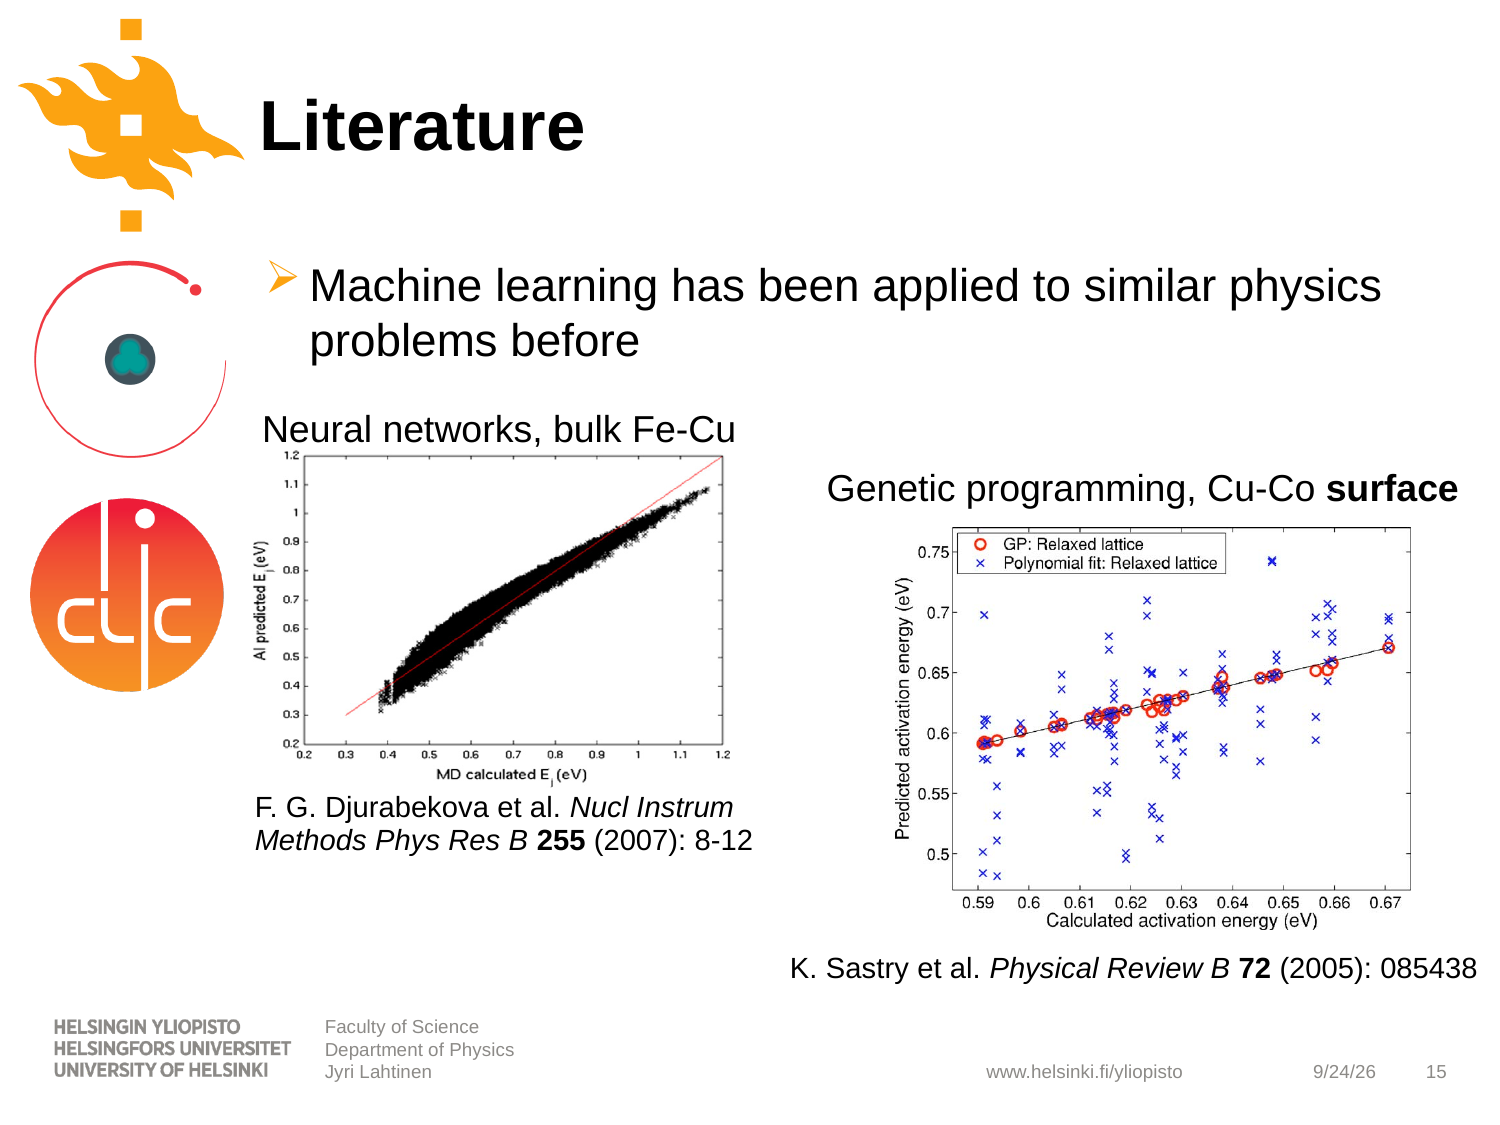

# Literature
Machine learning has been applied to similar physics problems before
Neural networks, bulk Fe-Cu
Genetic programming, Cu-Co surface
F. G. Djurabekova et al. Nucl Instrum
Methods Phys Res B 255 (2007): 8-12
K. Sastry et al. Physical Review B 72 (2005): 085438
Faculty of Science
Department of Physics
Jyri Lahtinen